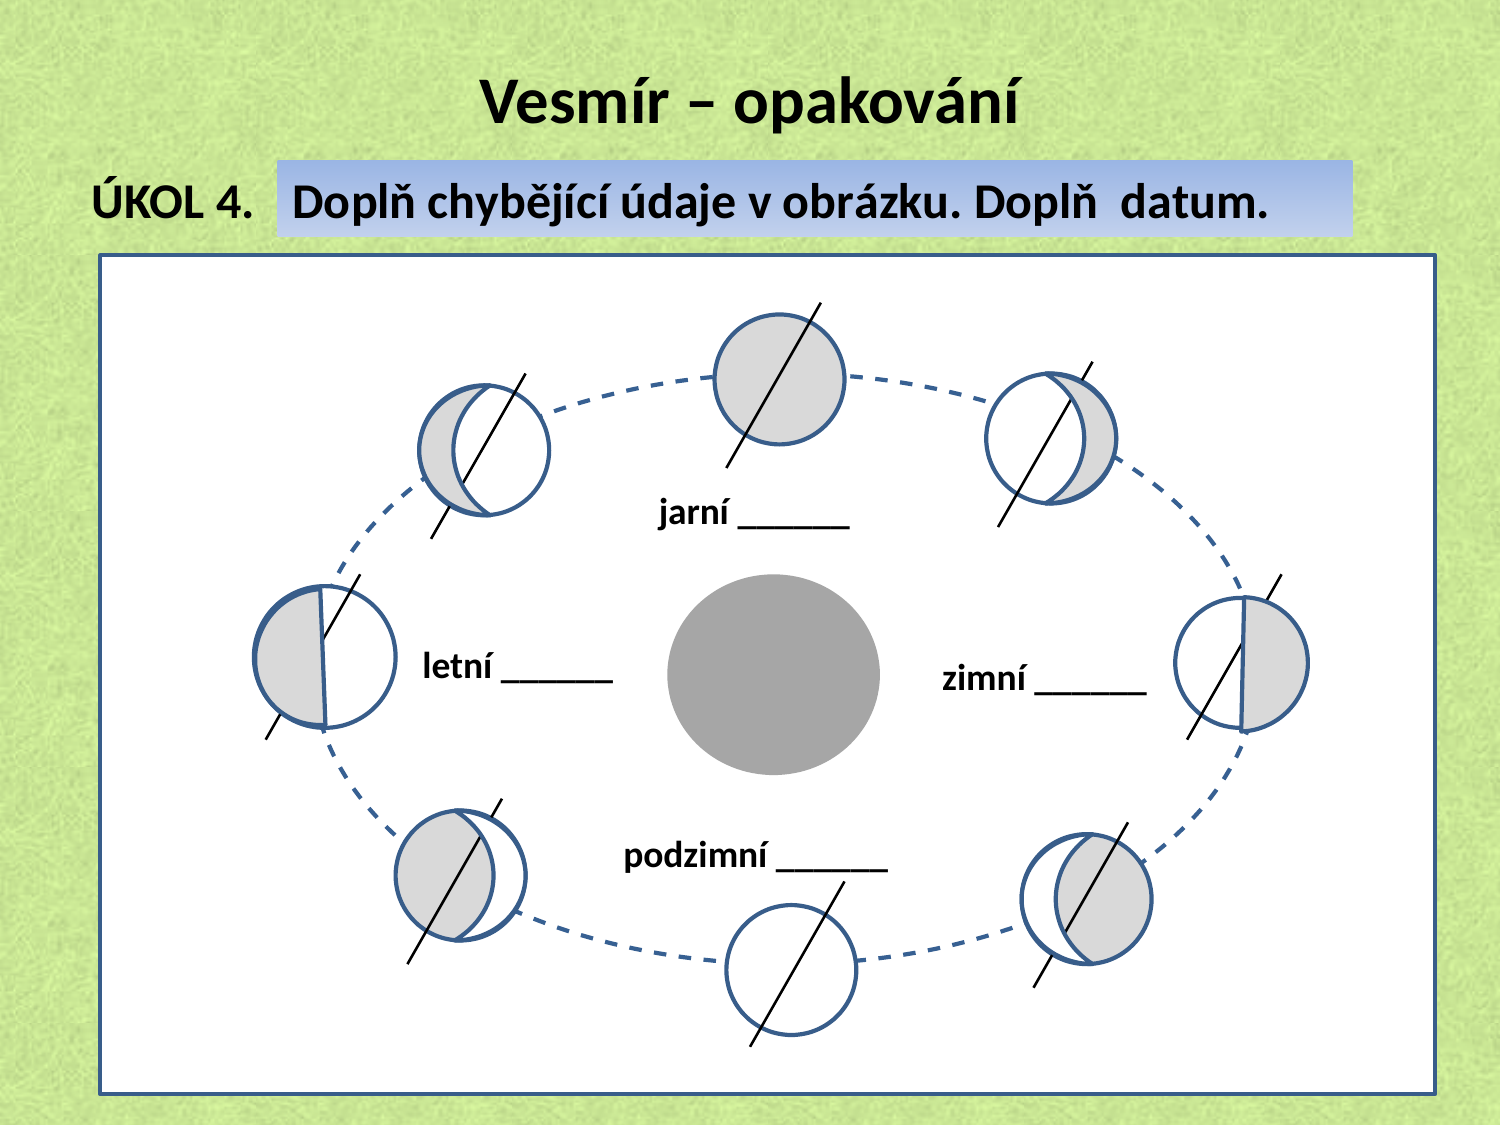

# Vesmír – opakování
ÚKOL 4.
Doplň chybějící údaje v obrázku. Doplň datum.
jarní ______
letní ______
zimní ______
podzimní ______